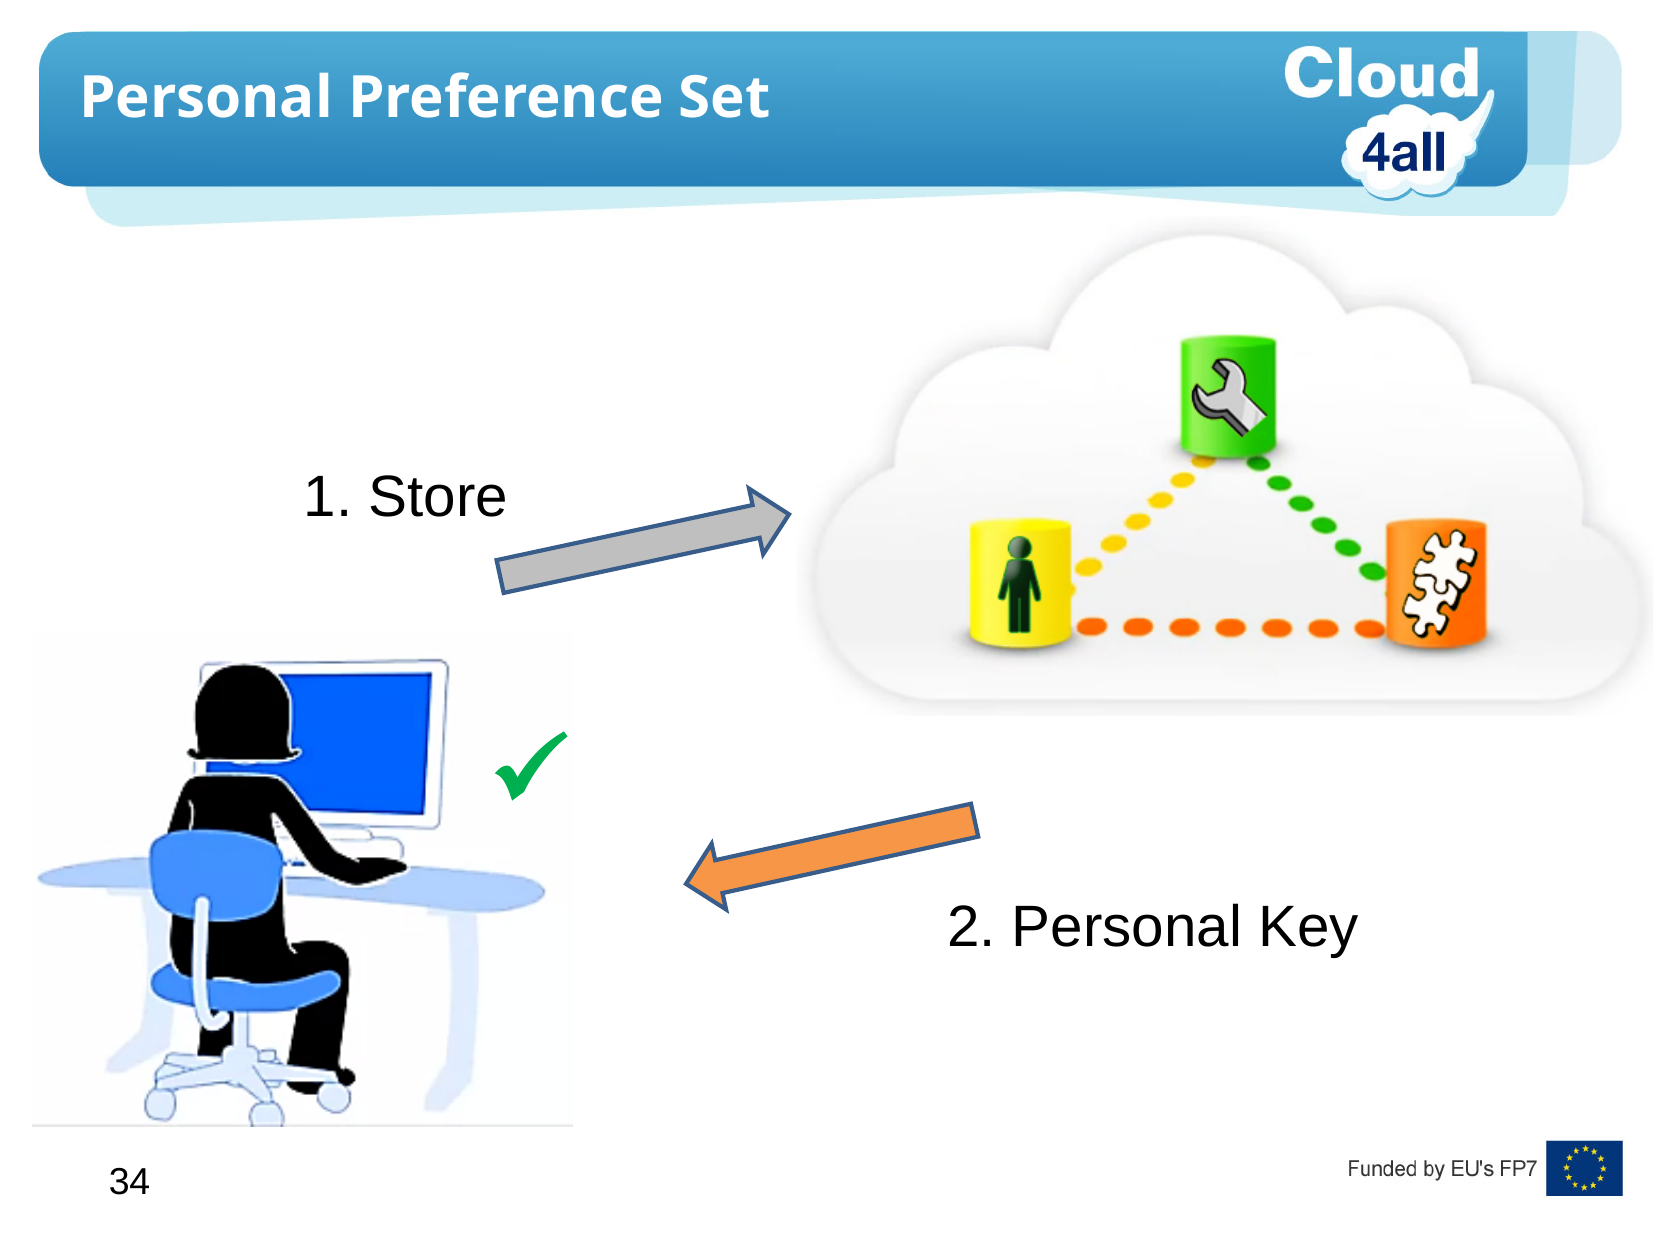

# Personal Preference Set
1. Store

2. Personal Key